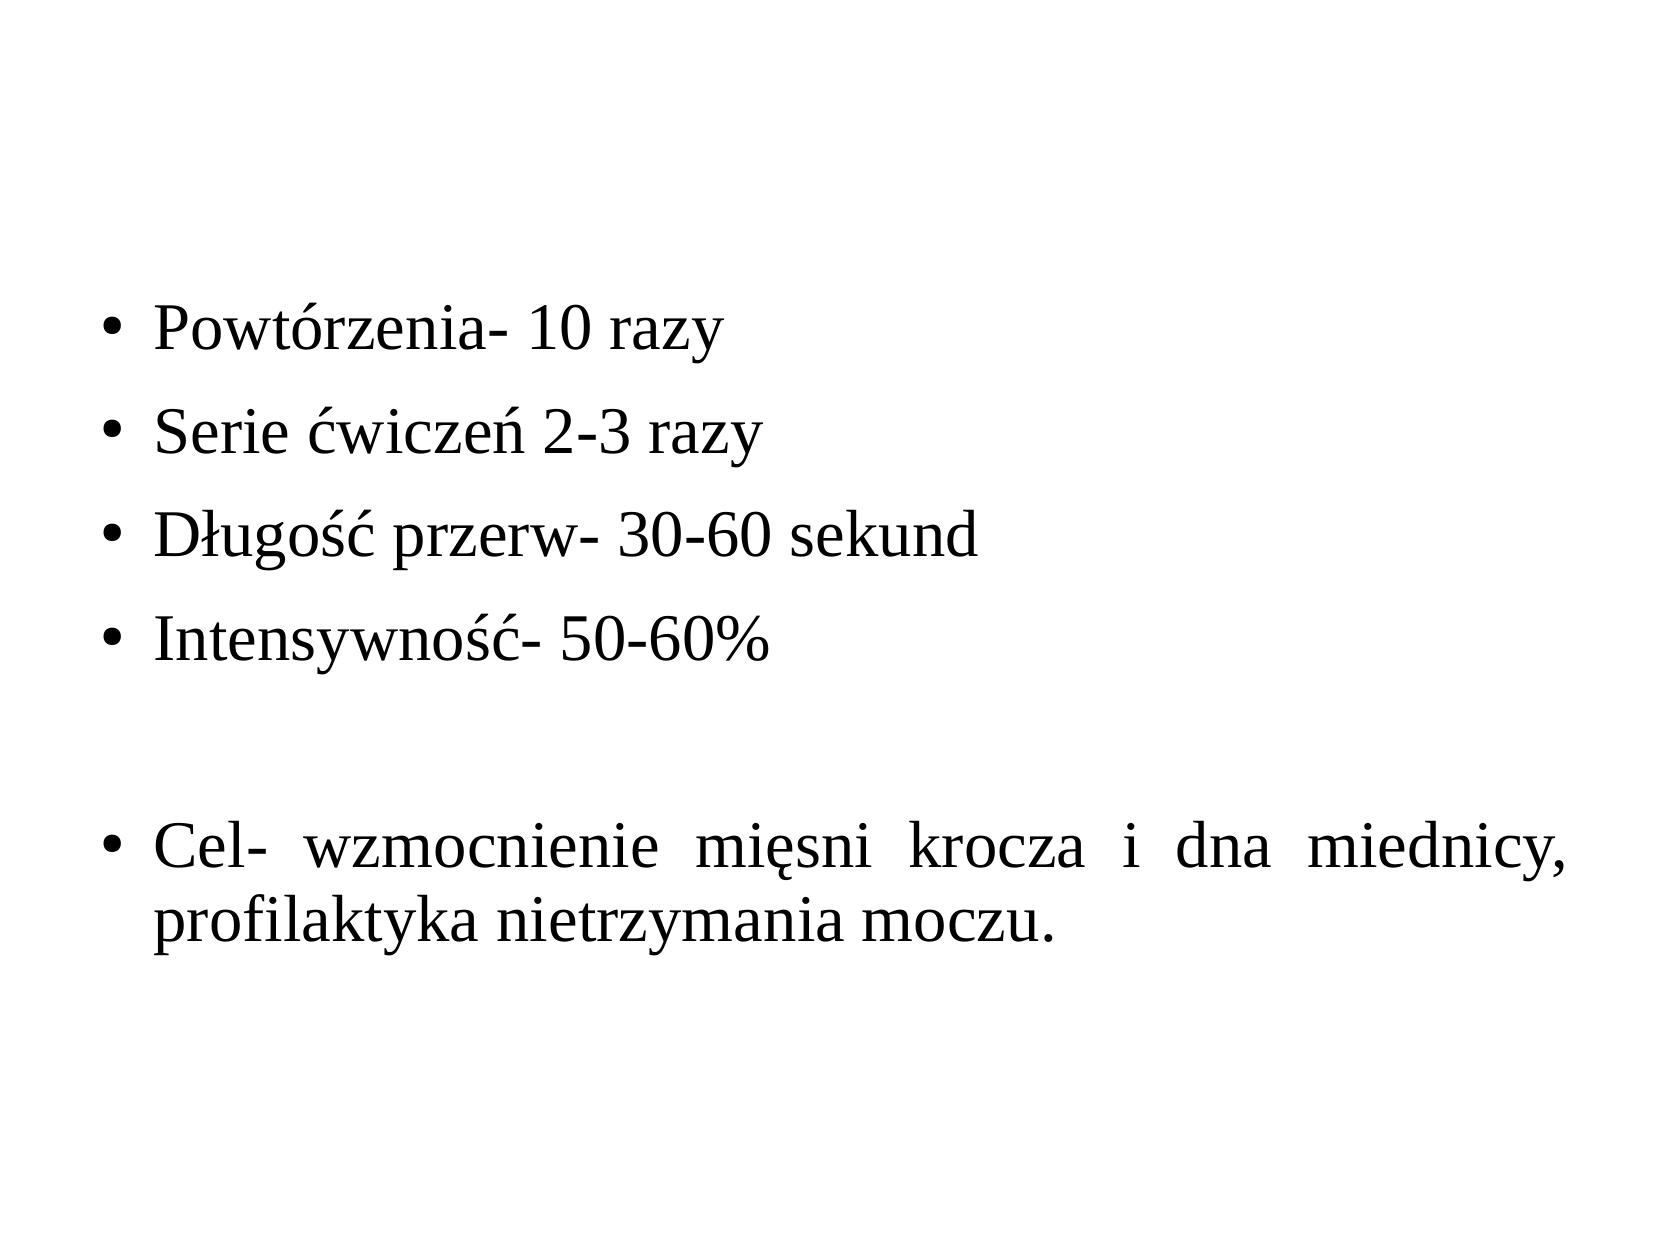

#
Powtórzenia- 10 razy
Serie ćwiczeń 2-3 razy
Długość przerw- 30-60 sekund
Intensywność- 50-60%
Cel- wzmocnienie mięsni krocza i dna miednicy, profilaktyka nietrzymania moczu.